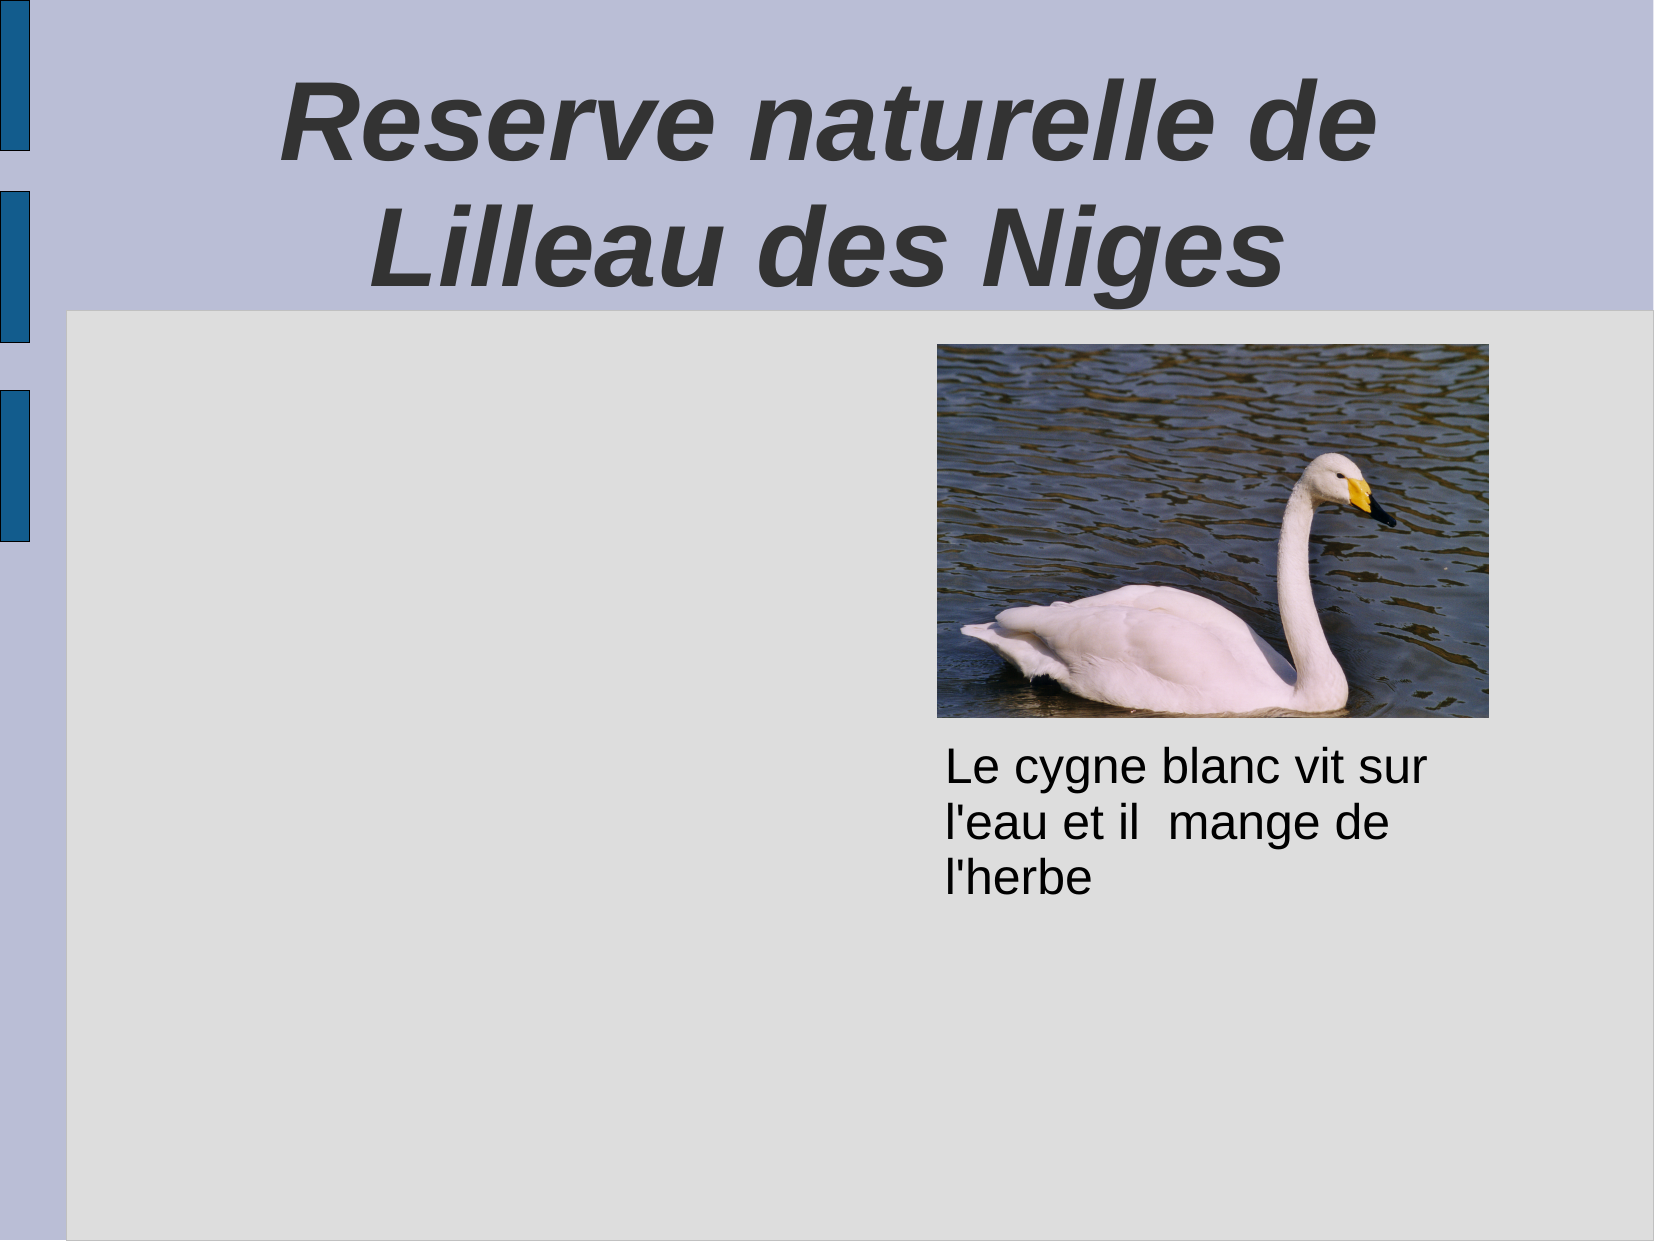

# Reserve naturelle de Lilleau des Niges
Le cygne blanc vit sur l'eau et il mange de l'herbe